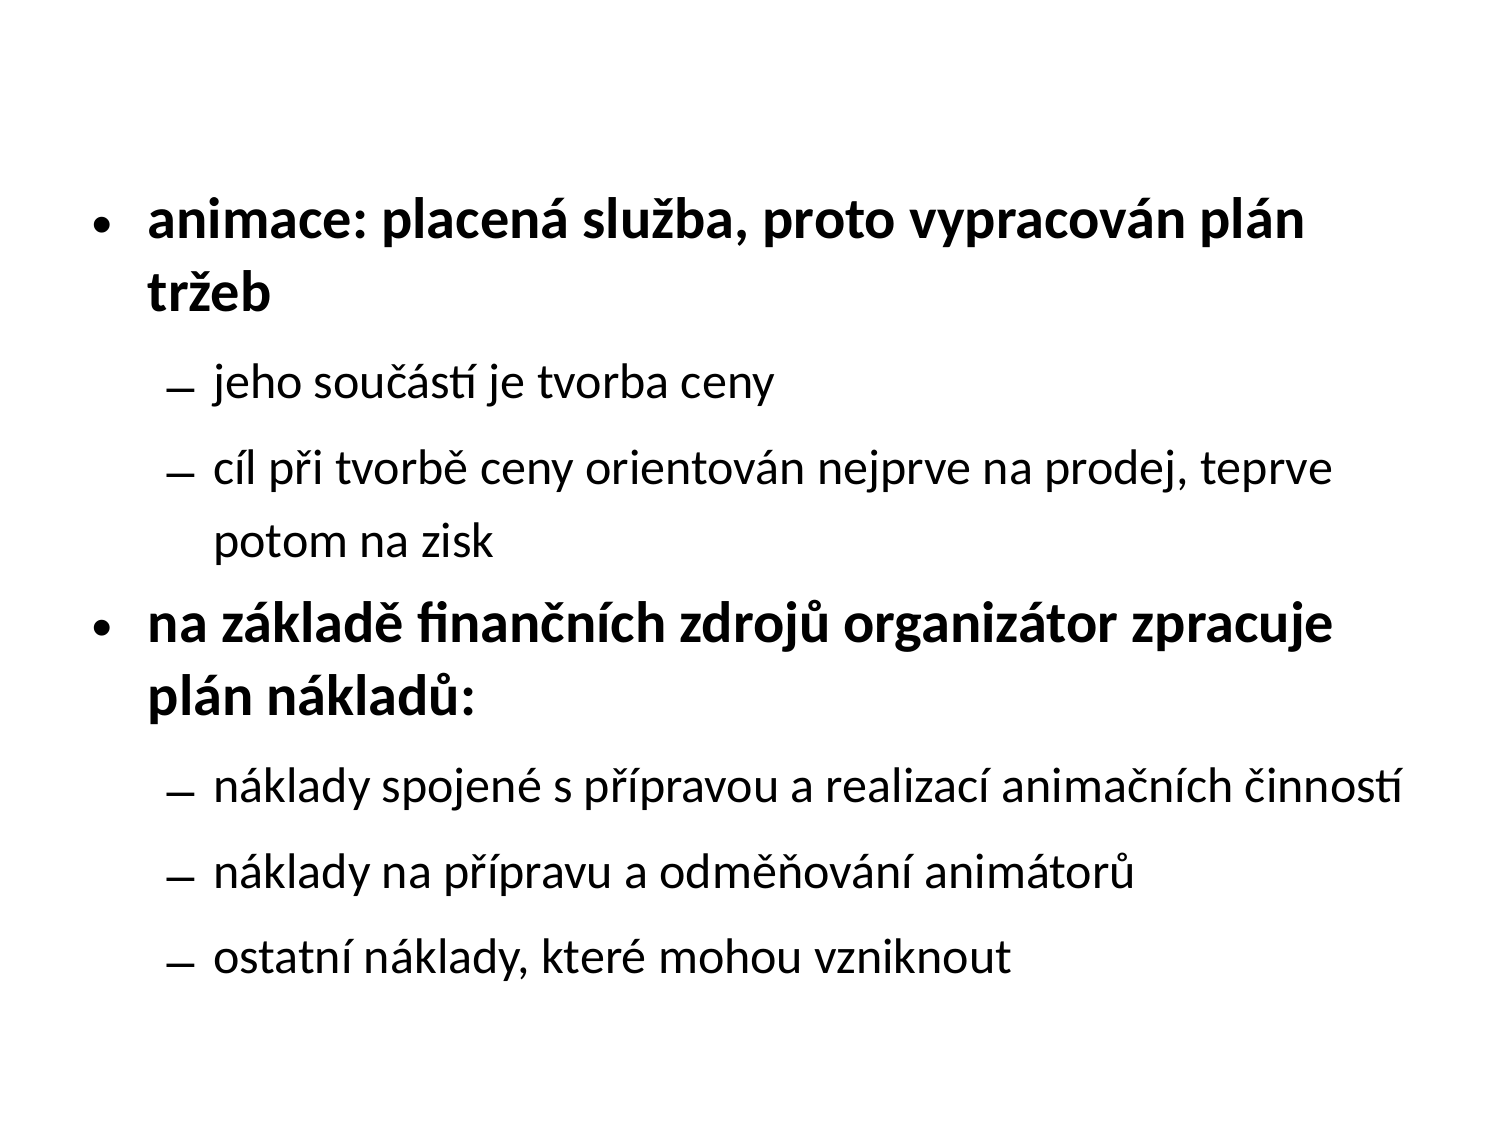

# animace: placená služba, proto vypracován plán tržeb
jeho součástí je tvorba ceny
cíl při tvorbě ceny orientován nejprve na prodej, teprve potom na zisk
na základě finančních zdrojů organizátor zpracuje plán nákladů:
náklady spojené s přípravou a realizací animačních činností
náklady na přípravu a odměňování animátorů
ostatní náklady, které mohou vzniknout